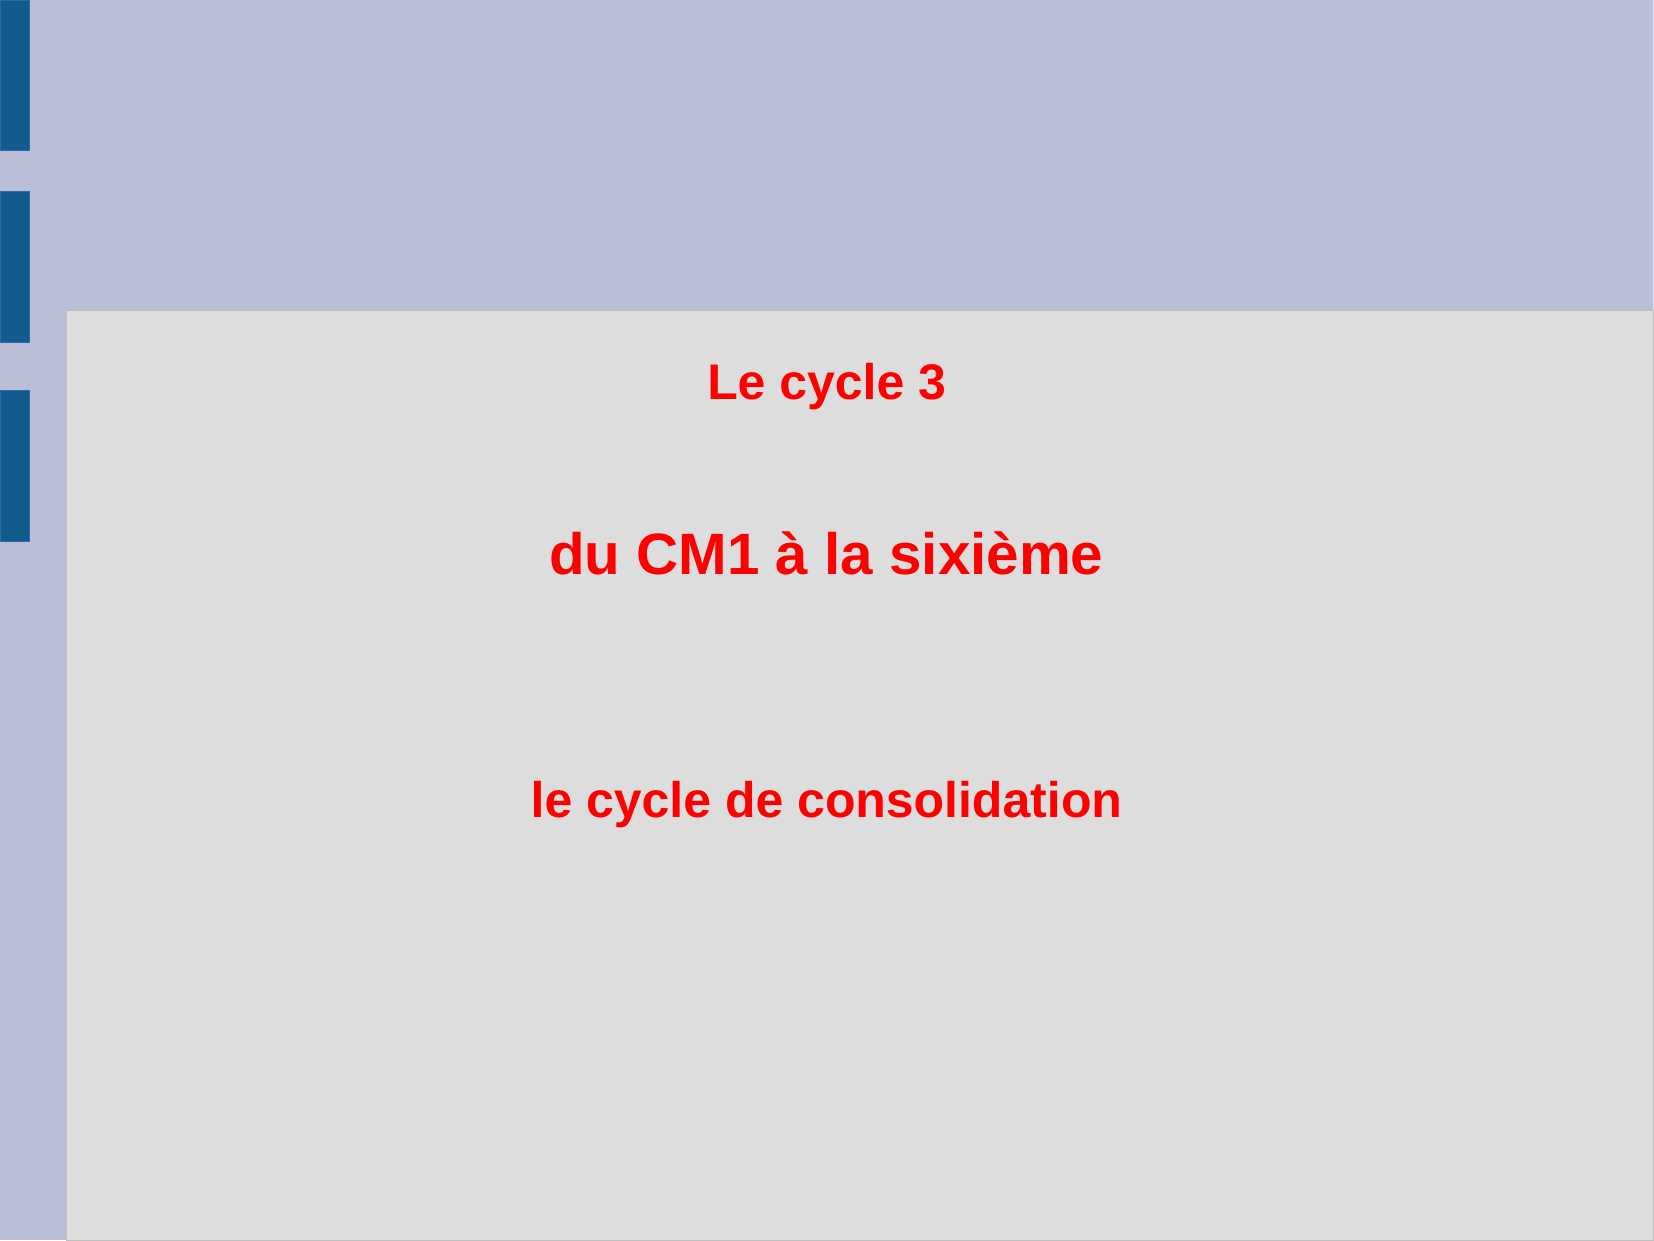

# Le cycle 3 du CM1 à la sixième le cycle de consolidation